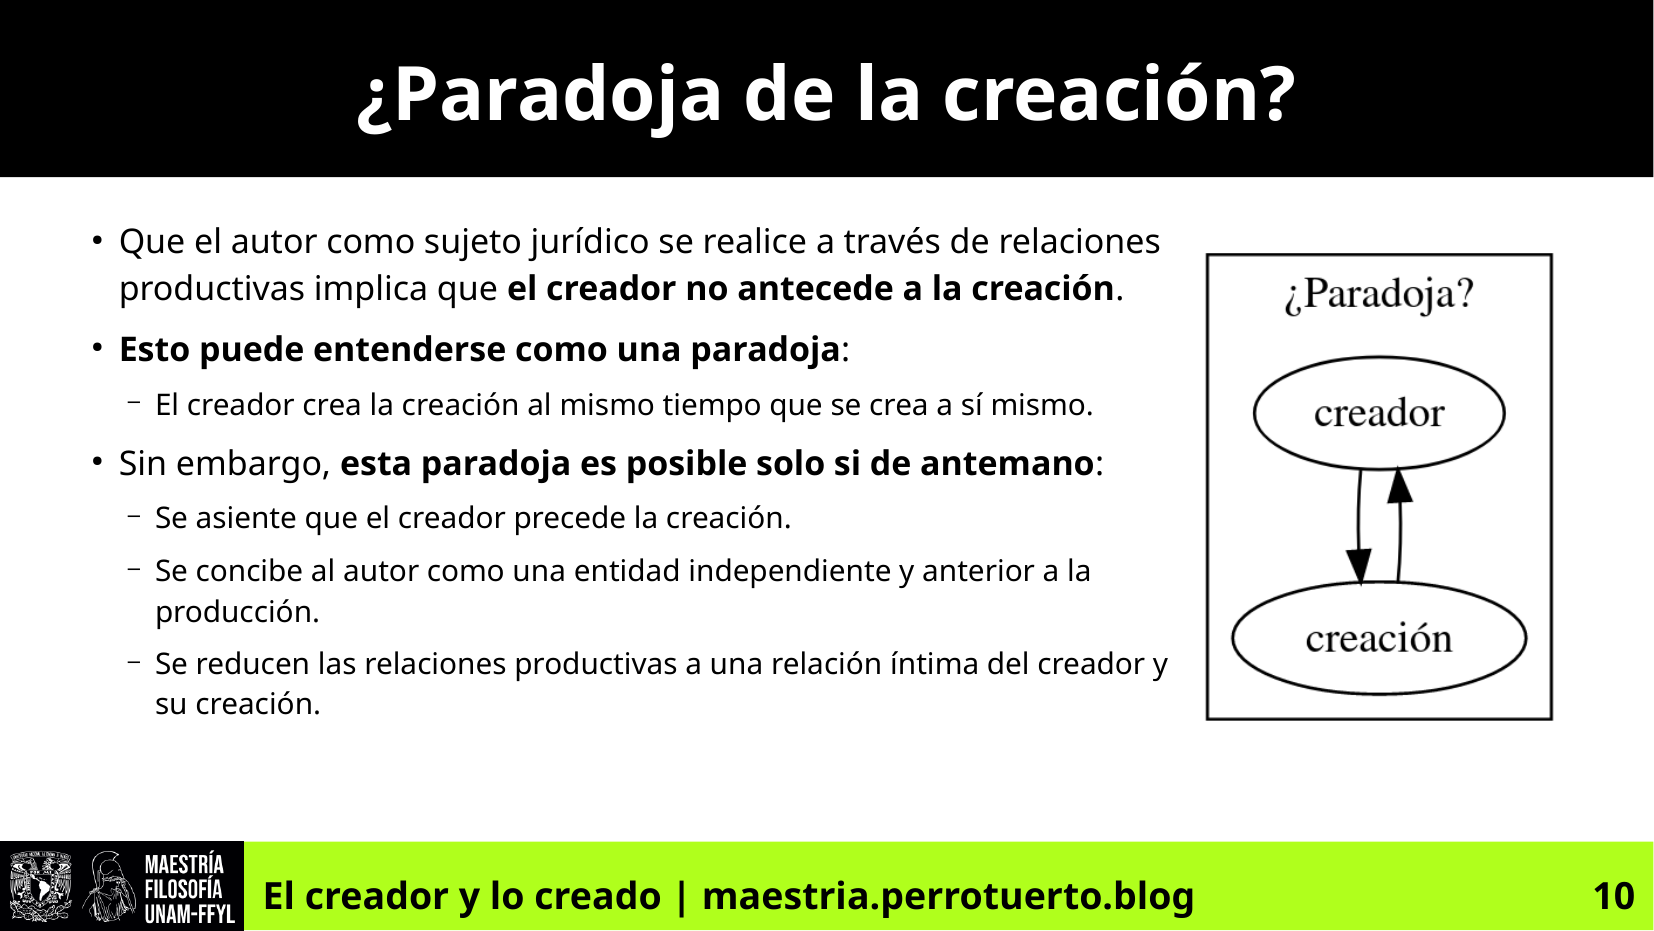

# ¿Paradoja de la creación?
Que el autor como sujeto jurídico se realice a través de relaciones productivas implica que el creador no antecede a la creación.
Esto puede entenderse como una paradoja:
El creador crea la creación al mismo tiempo que se crea a sí mismo.
Sin embargo, esta paradoja es posible solo si de antemano:
Se asiente que el creador precede la creación.
Se concibe al autor como una entidad independiente y anterior a la producción.
Se reducen las relaciones productivas a una relación íntima del creador y su creación.